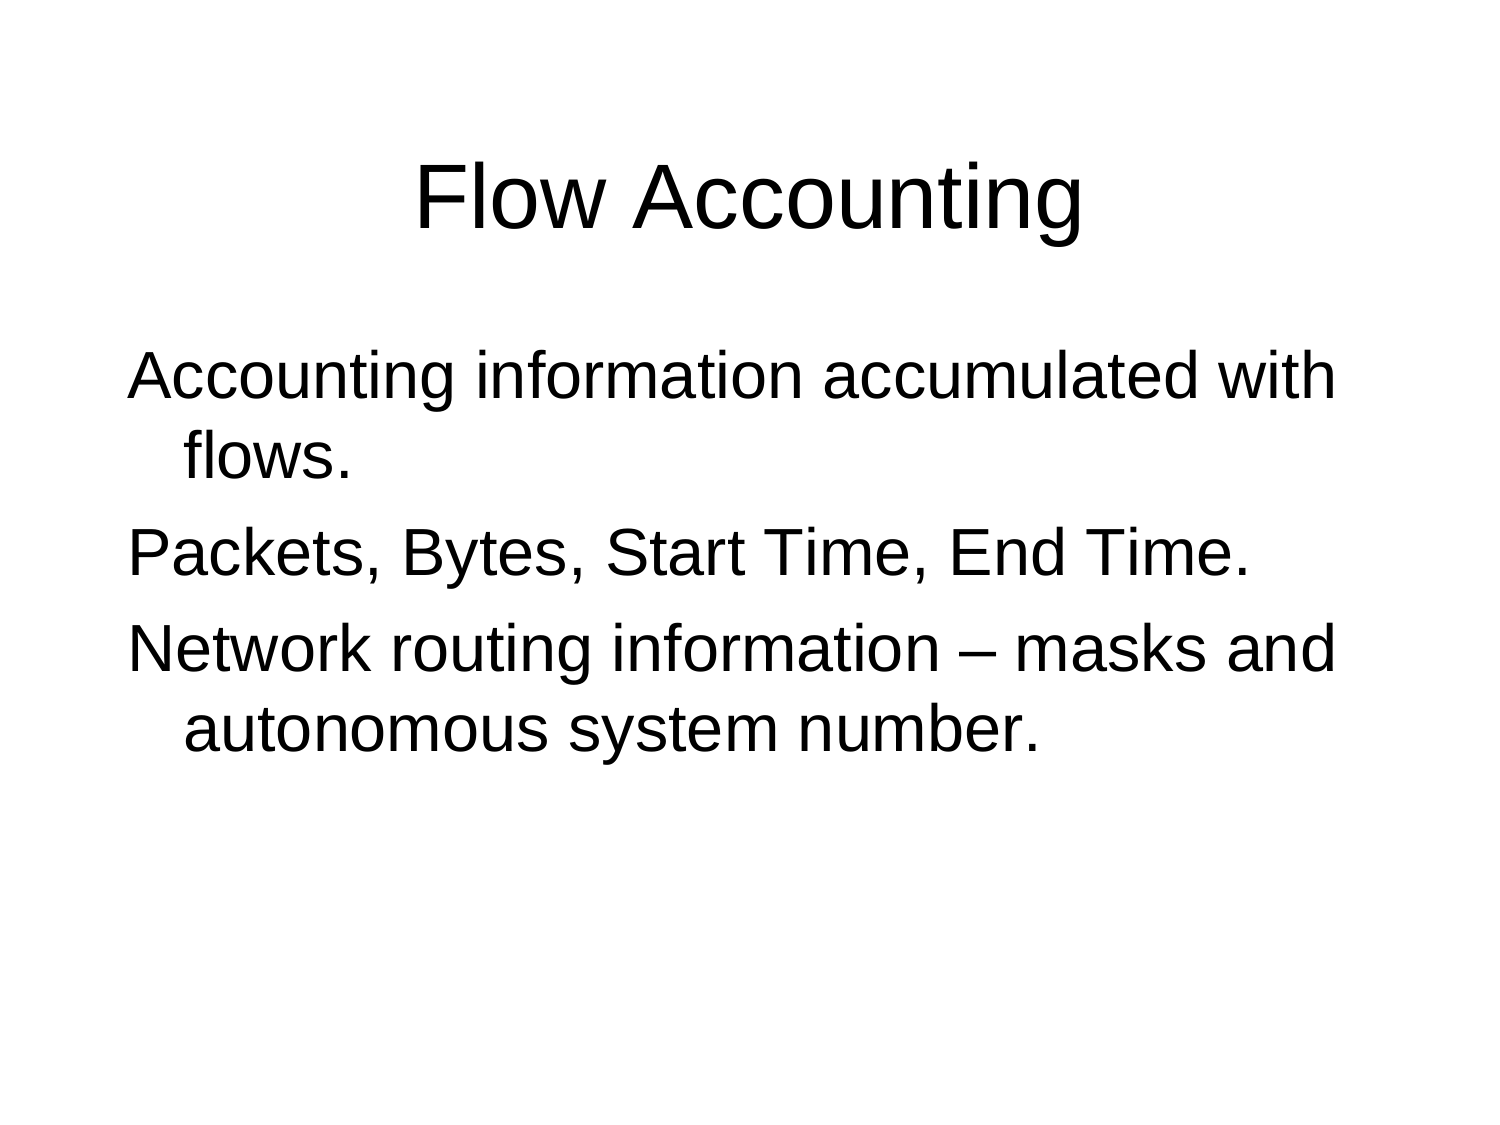

# Flow Accounting
Accounting information accumulated with flows.
Packets, Bytes, Start Time, End Time.
Network routing information – masks and autonomous system number.